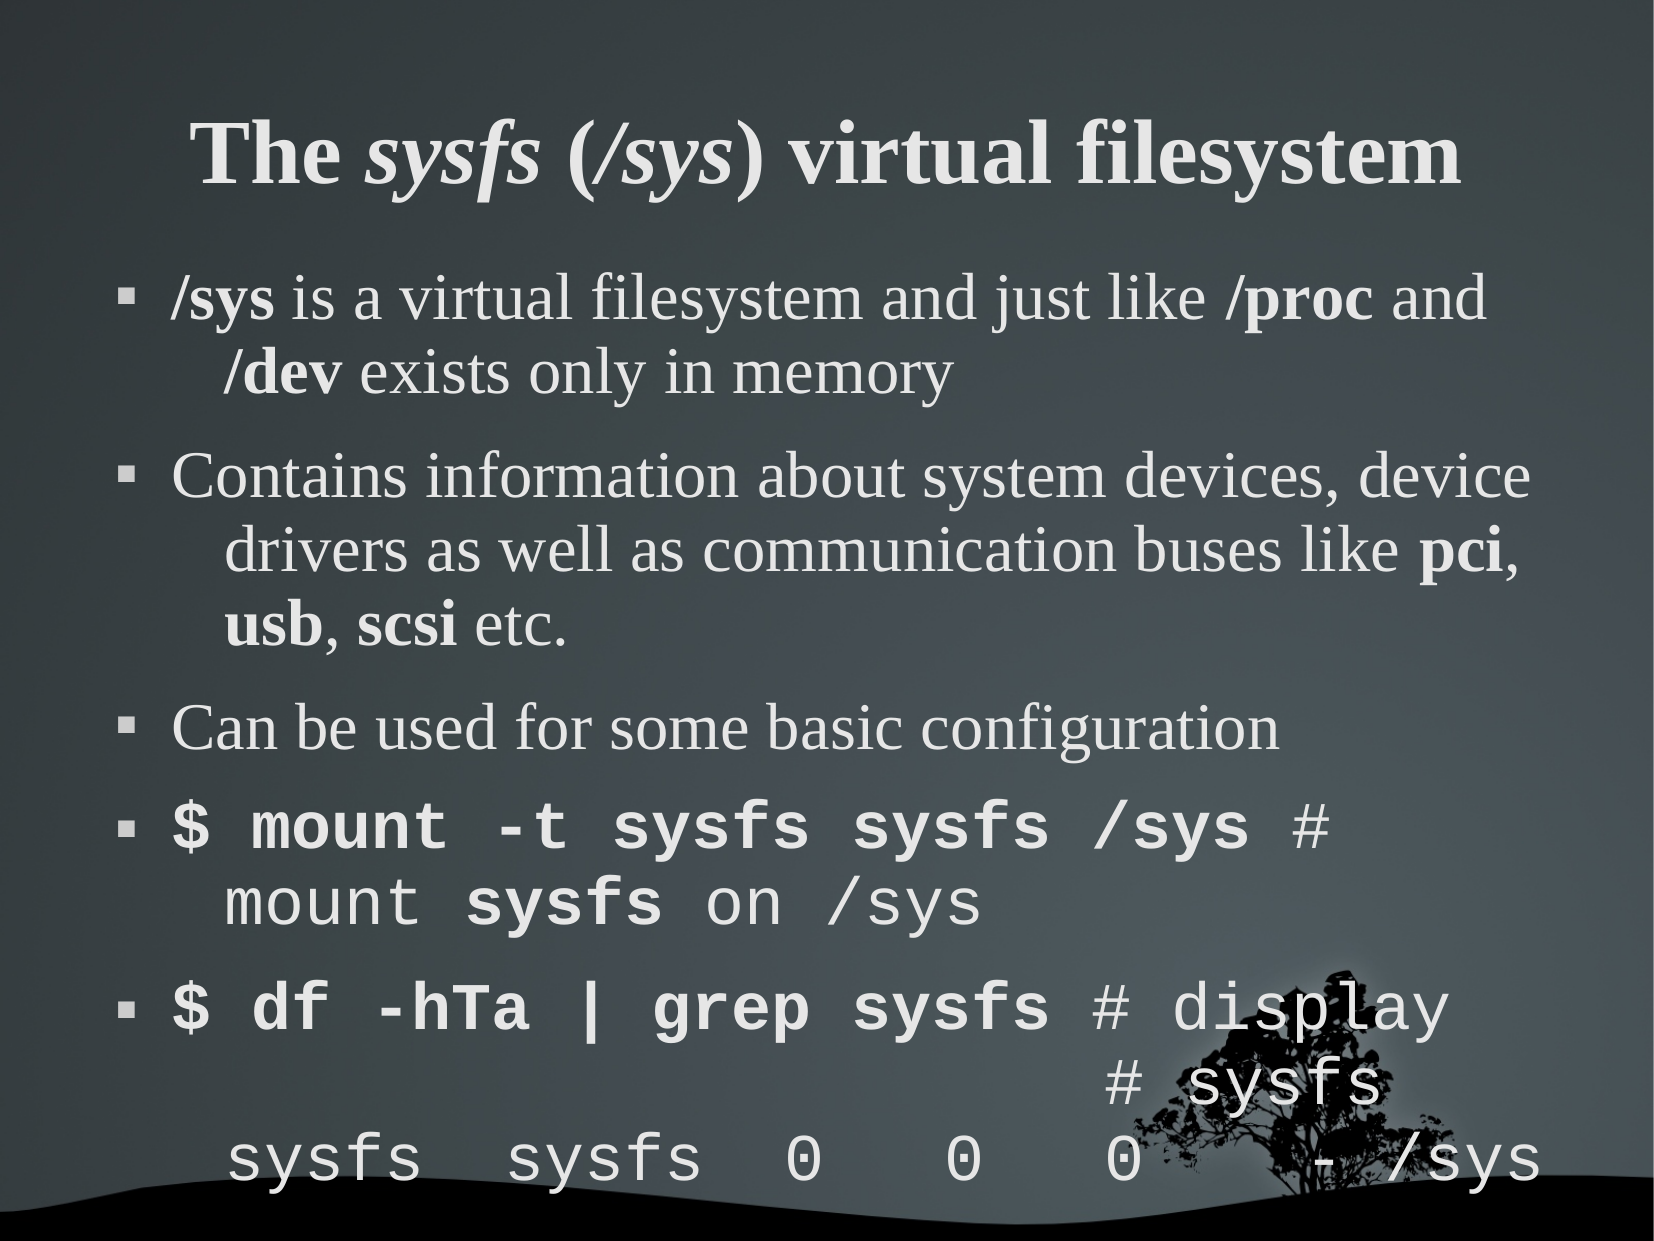

The sysfs (/sys) virtual filesystem
# /sys is a virtual filesystem and just like /proc and /dev exists only in memory
Contains information about system devices, device drivers as well as communication buses like pci, usb, scsi etc.
Can be used for some basic configuration
$ mount -t sysfs sysfs /sys # mount sysfs on /sys
$ df -hTa | grep sysfs # display # sysfs
sysfs sysfs 0 0 0 - /sys